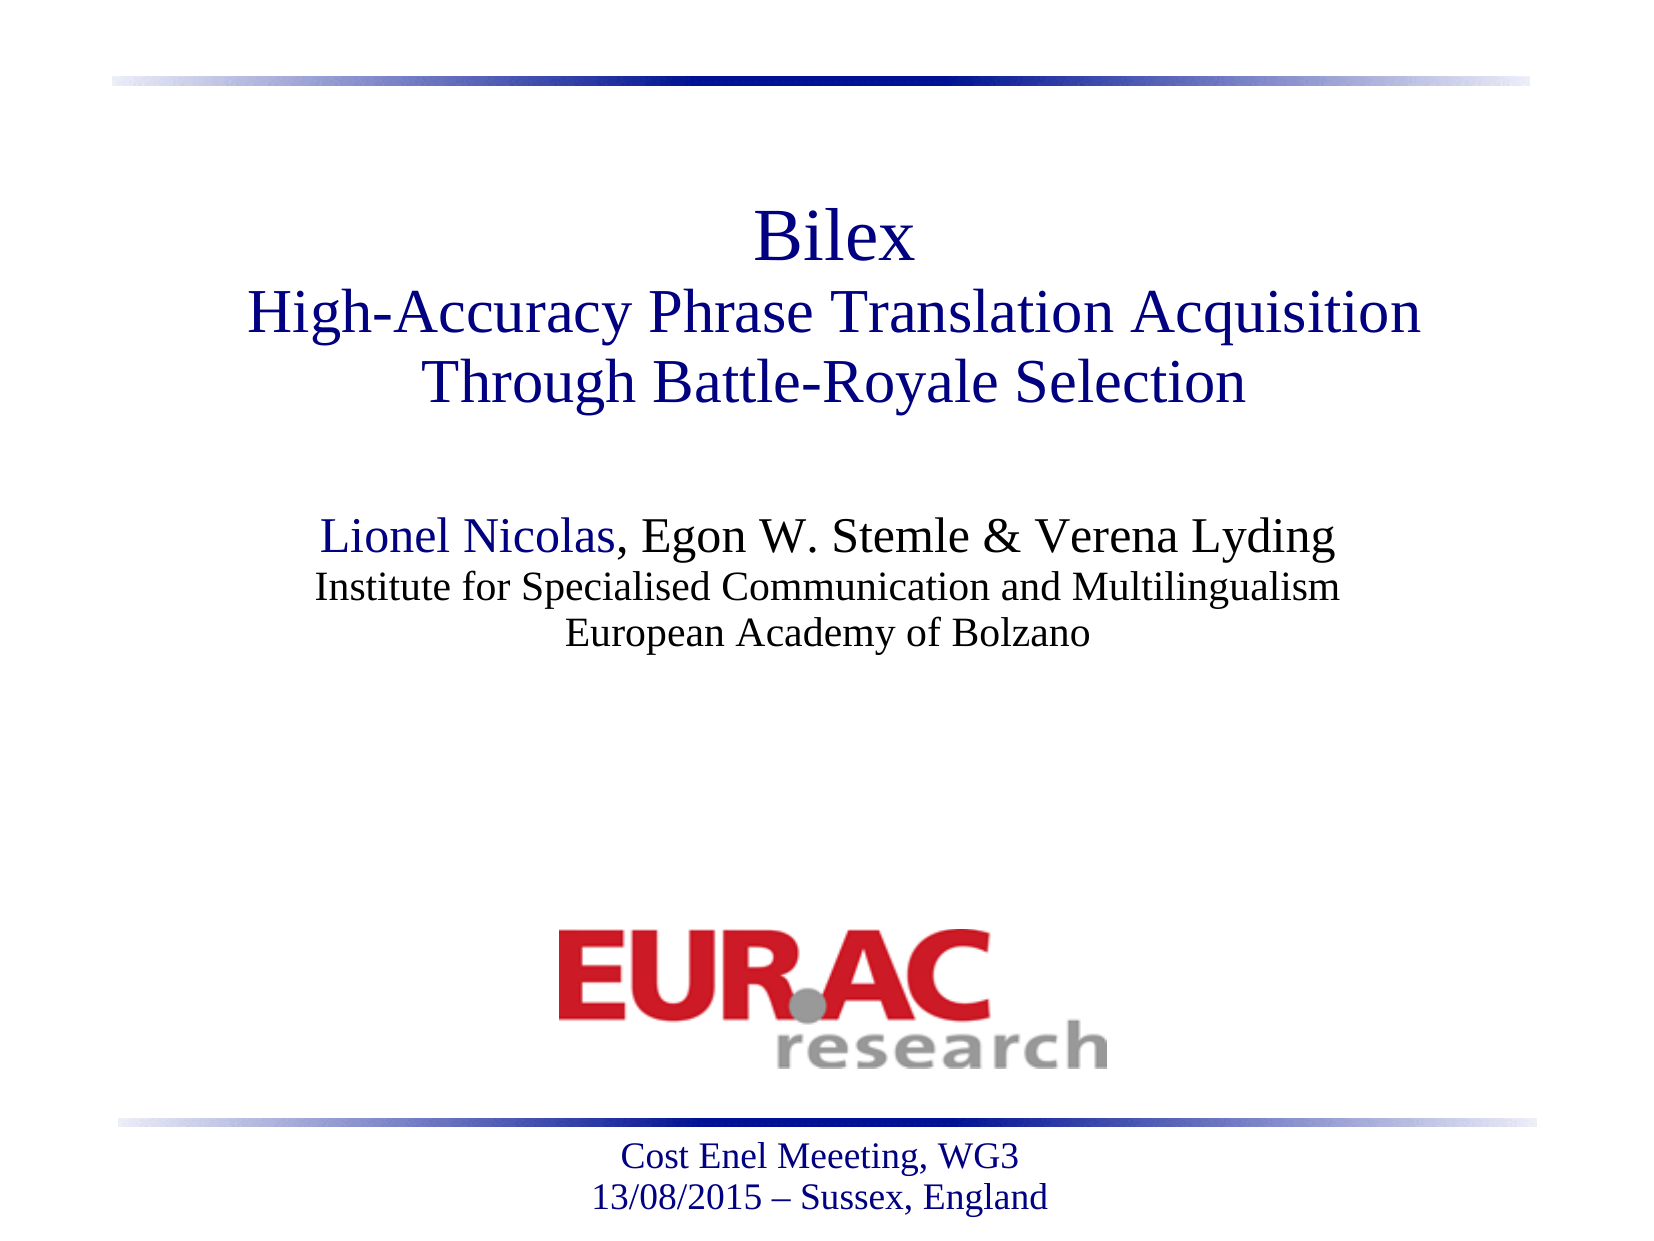

Bilex
High-Accuracy Phrase Translation Acquisition
Through Battle-Royale Selection
Lionel Nicolas, Egon W. Stemle & Verena Lyding
Institute for Specialised Communication and Multilingualism
European Academy of Bolzano
Cost Enel Meeeting, WG3
13/08/2015 – Sussex, England